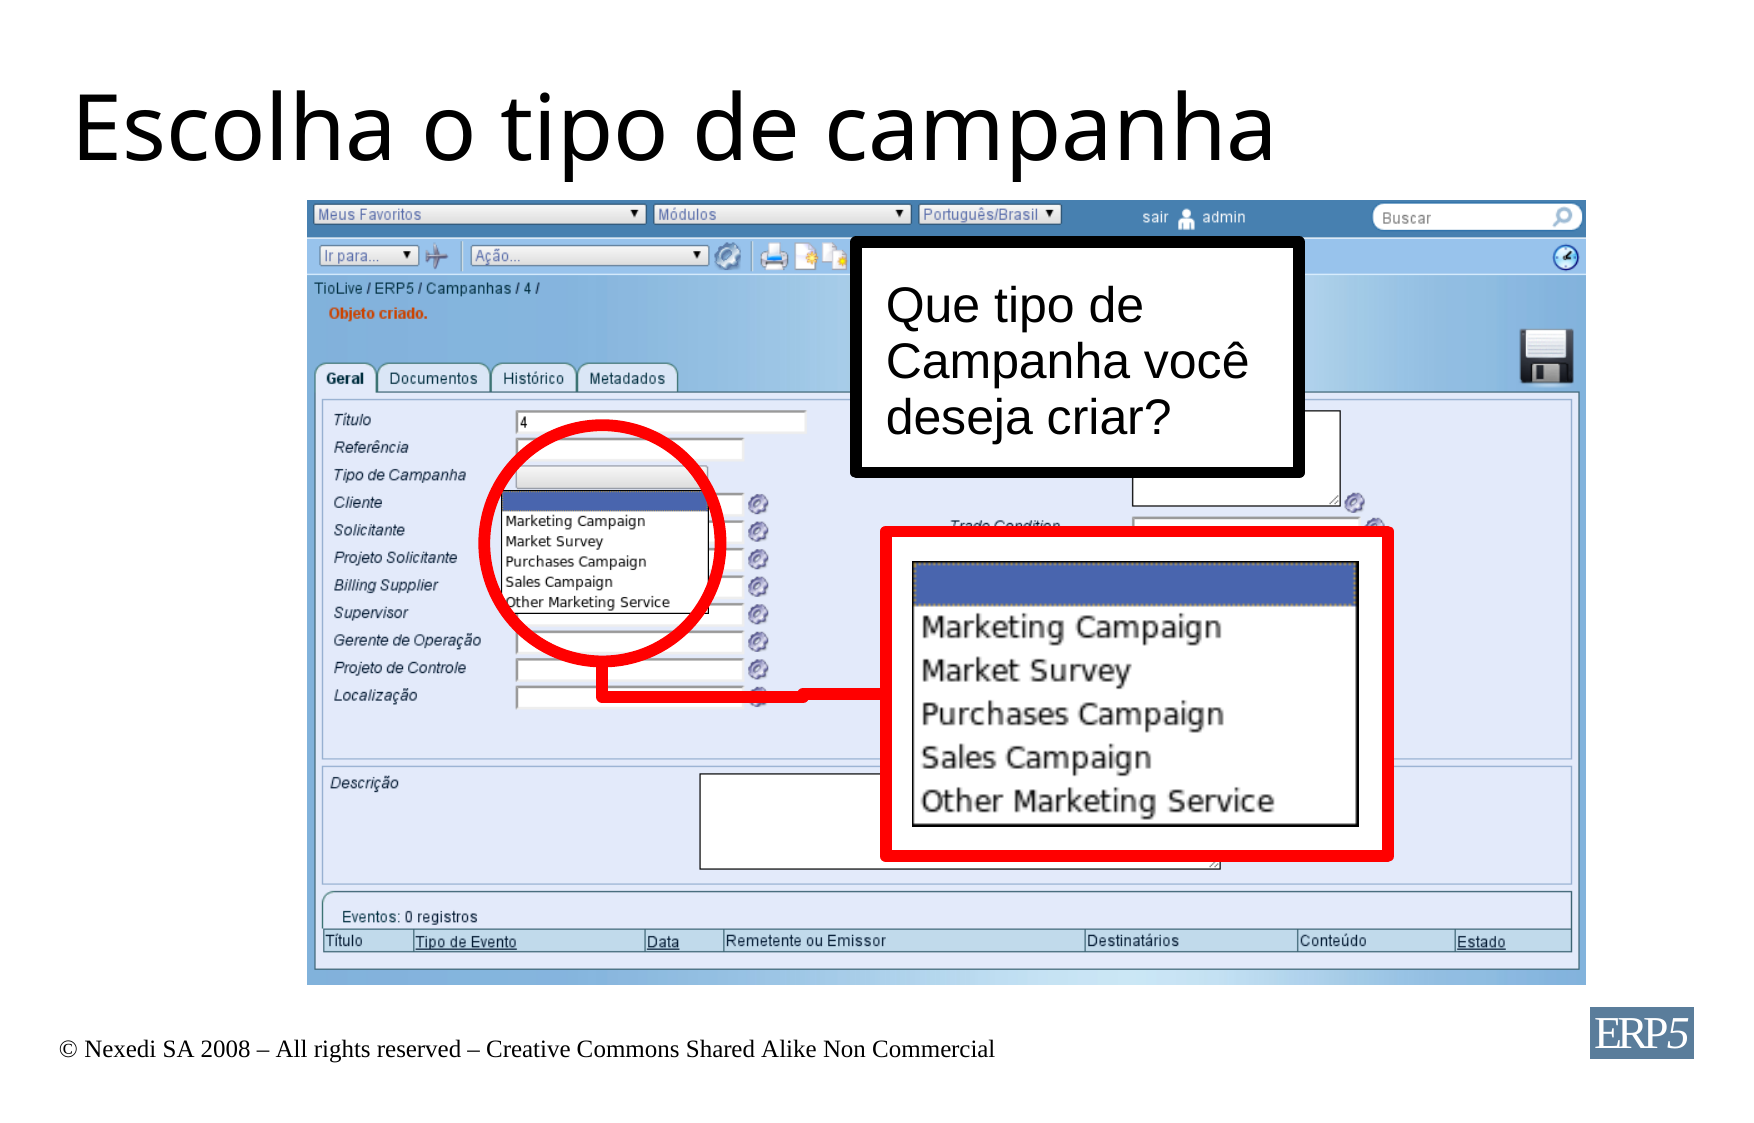

# Escolha o tipo de campanha
Que tipo de Campanha você deseja criar?